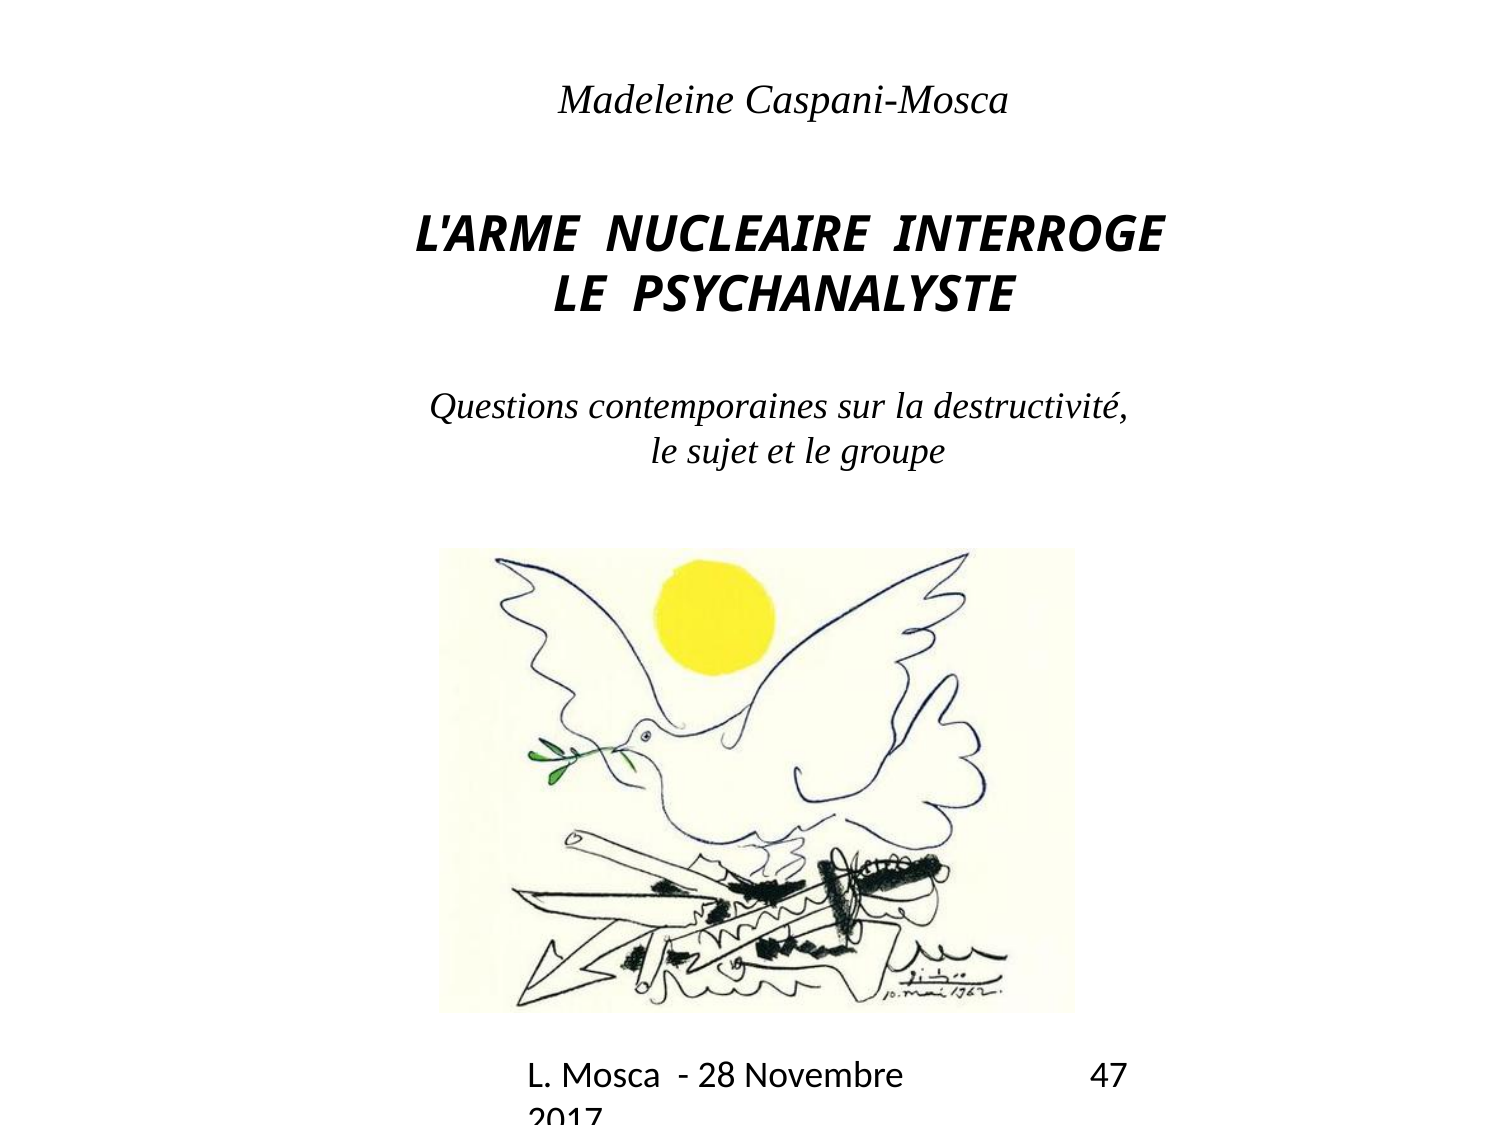

Madeleine Caspani-Mosca
	L'ARME NUCLEAIRE INTERROGE
LE PSYCHANALYSTE
Questions contemporaines sur la destructivité,
 le sujet et le groupe
L. Mosca - 28 Novembre 2017